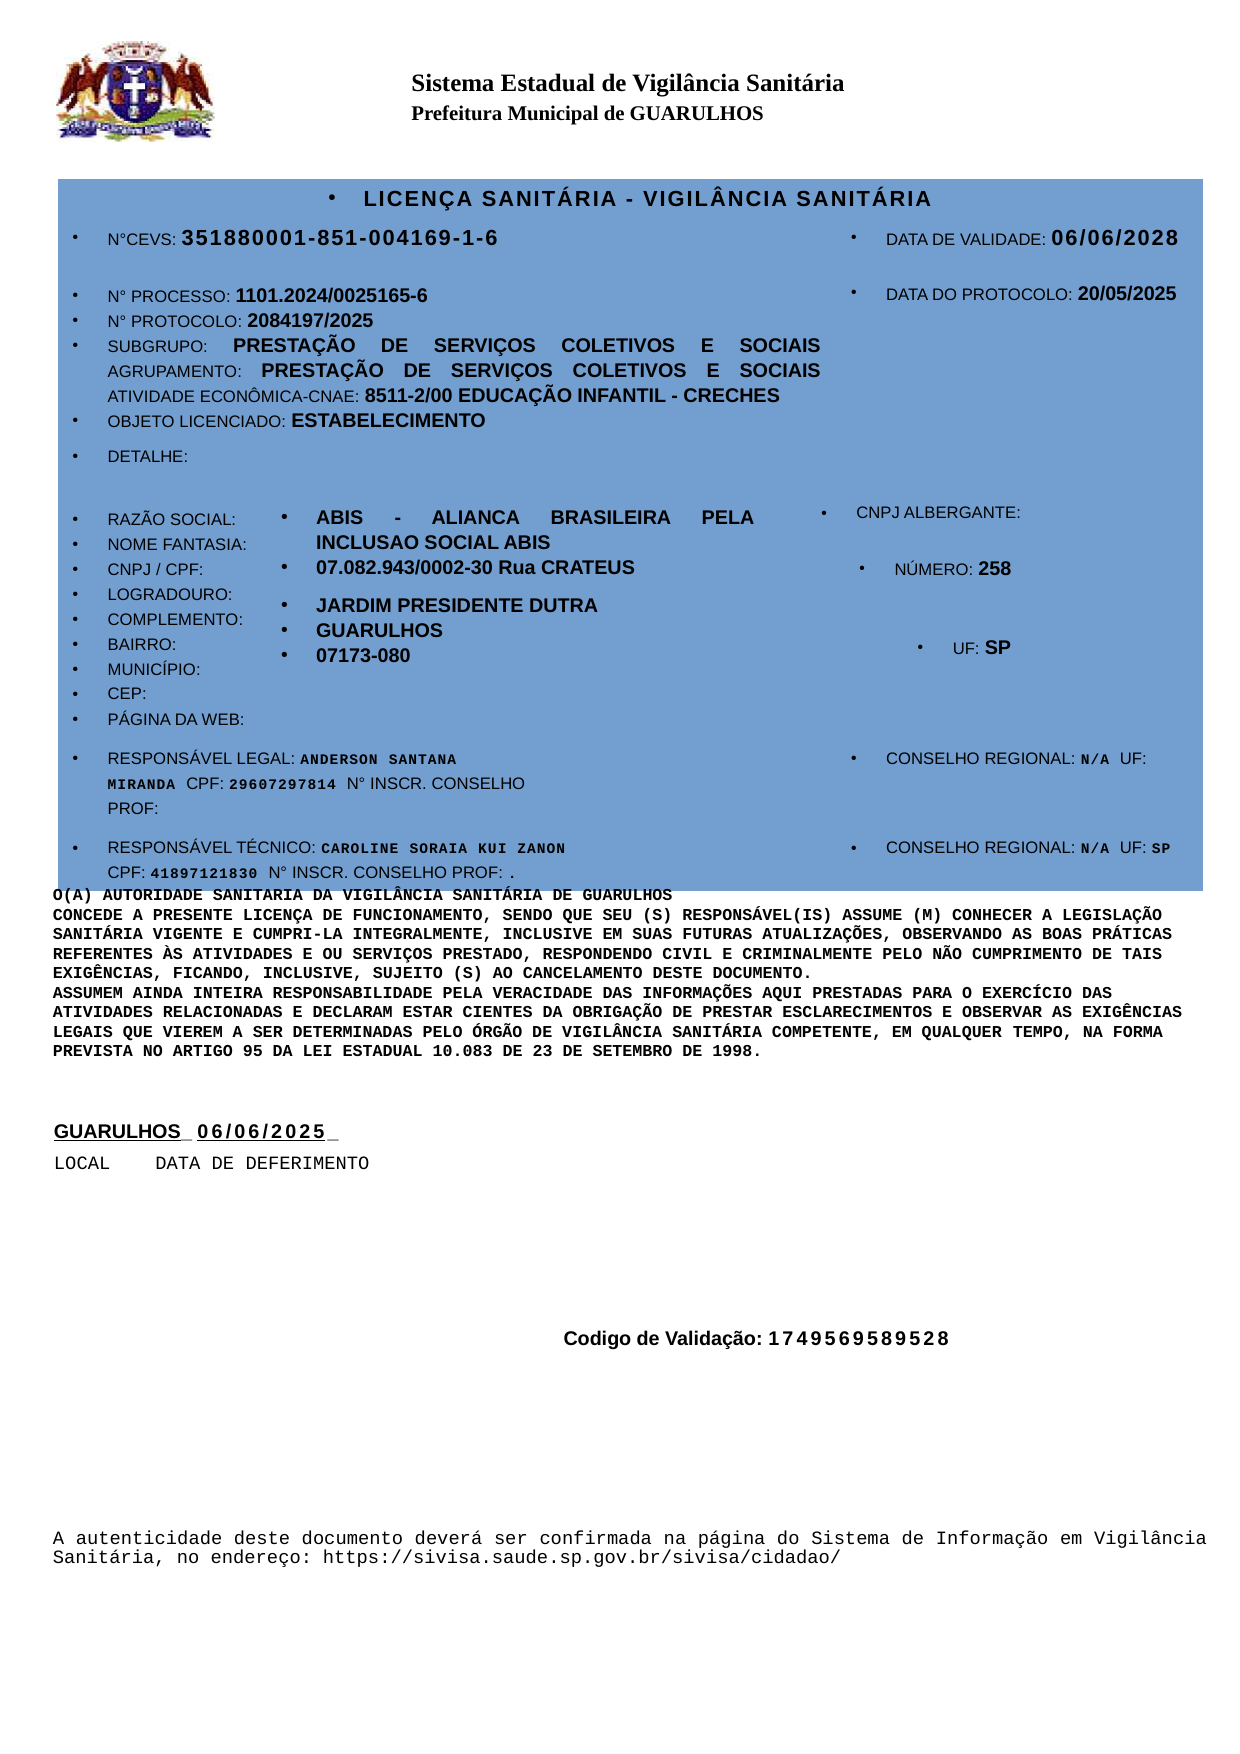

Sistema Estadual de Vigilância Sanitária
Prefeitura Municipal de GUARULHOS
| LICENÇA SANITÁRIA - VIGILÂNCIA SANITÁRIA | | | |
| --- | --- | --- | --- |
| N°CEVS: 351880001-851-004169-1-6 | | | DATA DE VALIDADE: 06/06/2028 |
| N° PROCESSO: 1101.2024/0025165-6 N° PROTOCOLO: 2084197/2025 SUBGRUPO: PRESTAÇÃO DE SERVIÇOS COLETIVOS E SOCIAIS AGRUPAMENTO: PRESTAÇÃO DE SERVIÇOS COLETIVOS E SOCIAIS ATIVIDADE ECONÔMICA-CNAE: 8511-2/00 EDUCAÇÃO INFANTIL - CRECHES OBJETO LICENCIADO: ESTABELECIMENTO | | | DATA DO PROTOCOLO: 20/05/2025 |
| DETALHE: | | | |
| RAZÃO SOCIAL: NOME FANTASIA: CNPJ / CPF: LOGRADOURO: COMPLEMENTO: BAIRRO: MUNICÍPIO: CEP: PÁGINA DA WEB: | ABIS - ALIANCA BRASILEIRA PELA INCLUSAO SOCIAL ABIS 07.082.943/0002-30 Rua CRATEUS JARDIM PRESIDENTE DUTRA GUARULHOS 07173-080 | CNPJ ALBERGANTE: NÚMERO: 258 UF: SP | |
| RESPONSÁVEL LEGAL: ANDERSON SANTANA MIRANDA CPF: 29607297814 N° INSCR. CONSELHO PROF: | | | CONSELHO REGIONAL: N/A UF: |
| RESPONSÁVEL TÉCNICO: Caroline SORAIA kui zanon CPF: 41897121830 N° INSCR. CONSELHO PROF: . | | | CONSELHO REGIONAL: N/A UF: SP |
O(A) AUTORIDADE SANITARIA DA VIGILÂNCIA SANITÁRIA DE GUARULHOS
CONCEDE A PRESENTE LICENÇA DE FUNCIONAMENTO, SENDO QUE SEU (S) RESPONSÁVEL(IS) ASSUME (M) CONHECER A LEGISLAÇÃO SANITÁRIA VIGENTE E CUMPRI-LA INTEGRALMENTE, INCLUSIVE EM SUAS FUTURAS ATUALIZAÇÕES, OBSERVANDO AS BOAS PRÁTICAS REFERENTES ÀS ATIVIDADES E OU SERVIÇOS PRESTADO, RESPONDENDO CIVIL E CRIMINALMENTE PELO NÃO CUMPRIMENTO DE TAIS EXIGÊNCIAS, FICANDO, INCLUSIVE, SUJEITO (S) AO CANCELAMENTO DESTE DOCUMENTO.
ASSUMEM AINDA INTEIRA RESPONSABILIDADE PELA VERACIDADE DAS INFORMAÇÕES AQUI PRESTADAS PARA O EXERCÍCIO DAS ATIVIDADES RELACIONADAS E DECLARAM ESTAR CIENTES DA OBRIGAÇÃO DE PRESTAR ESCLARECIMENTOS E OBSERVAR AS EXIGÊNCIAS LEGAIS QUE VIEREM A SER DETERMINADAS PELO ÓRGÃO DE VIGILÂNCIA SANITÁRIA COMPETENTE, EM QUALQUER TEMPO, NA FORMA PREVISTA NO ARTIGO 95 DA LEI ESTADUAL 10.083 DE 23 DE SETEMBRO DE 1998.
GUARULHOS_ 06/06/2025_
LOCAL DATA DE DEFERIMENTO
Codigo de Validação: 1749569589528
A autenticidade deste documento deverá ser confirmada na página do Sistema de Informação em Vigilância Sanitária, no endereço: https://sivisa.saude.sp.gov.br/sivisa/cidadao/